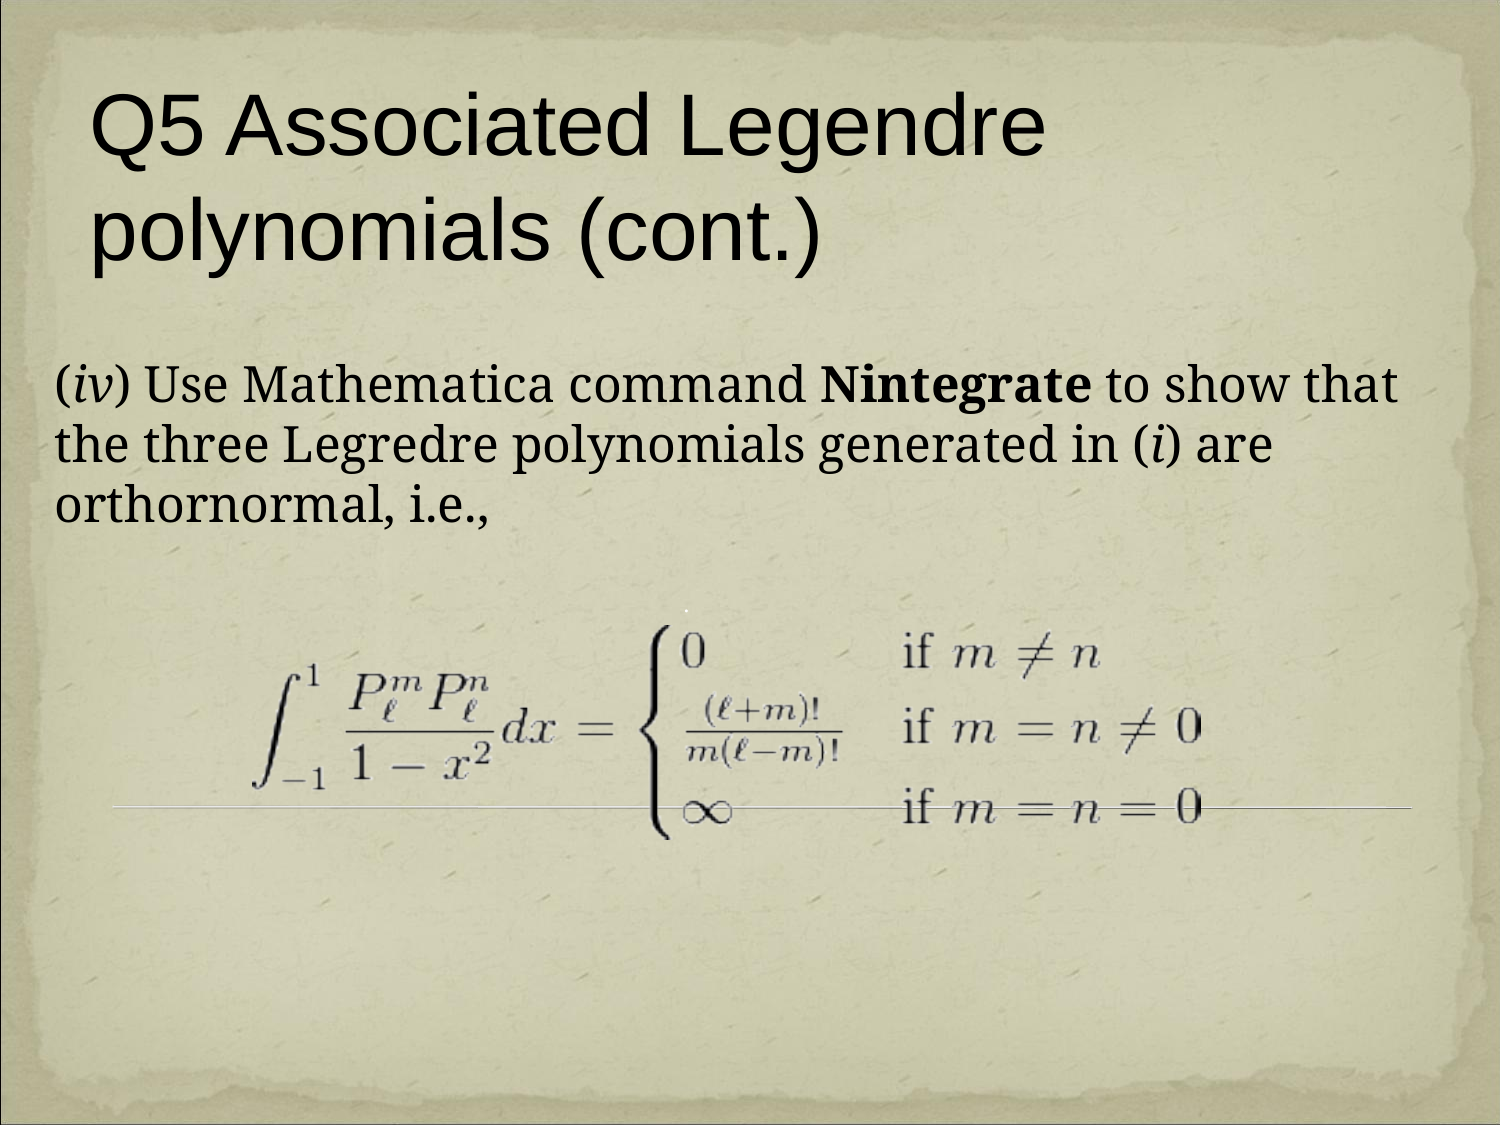

# Q5 Associated Legendre polynomials (cont.)
(iv) Use Mathematica command Nintegrate to show that the three Legredre polynomials generated in (i) are orthornormal, i.e.,
.
.